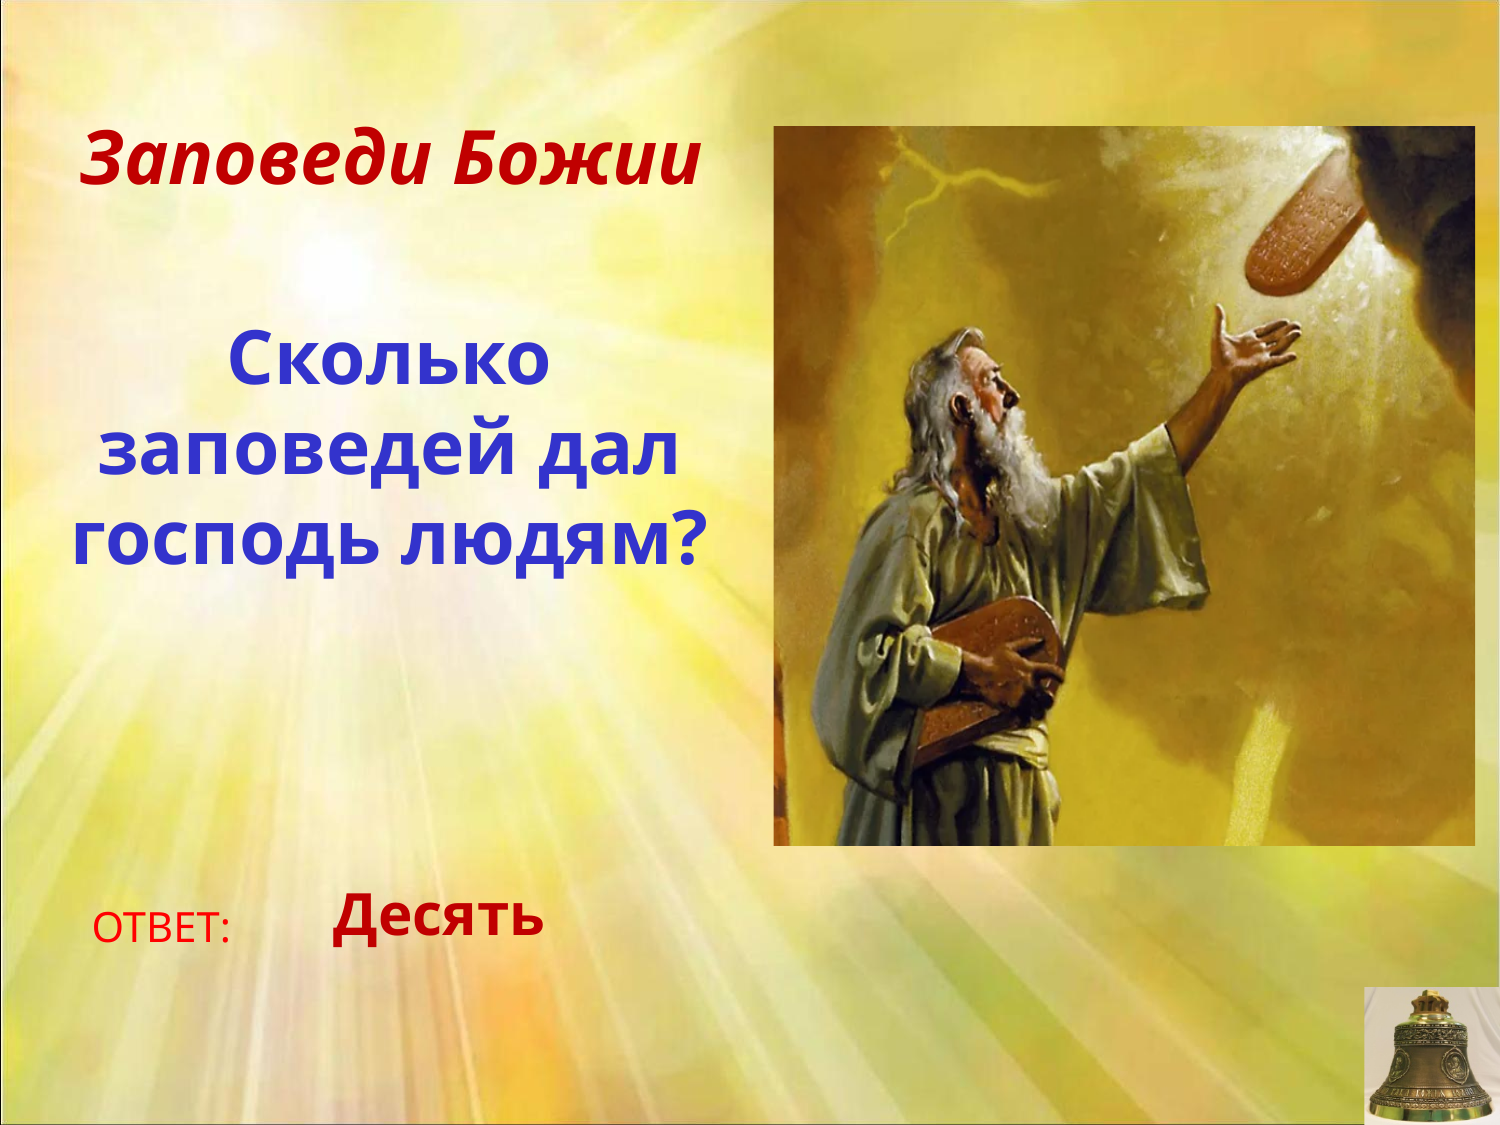

Заповеди Божии
Сколько заповедей дал господь людям?
Десять
ОТВЕТ: